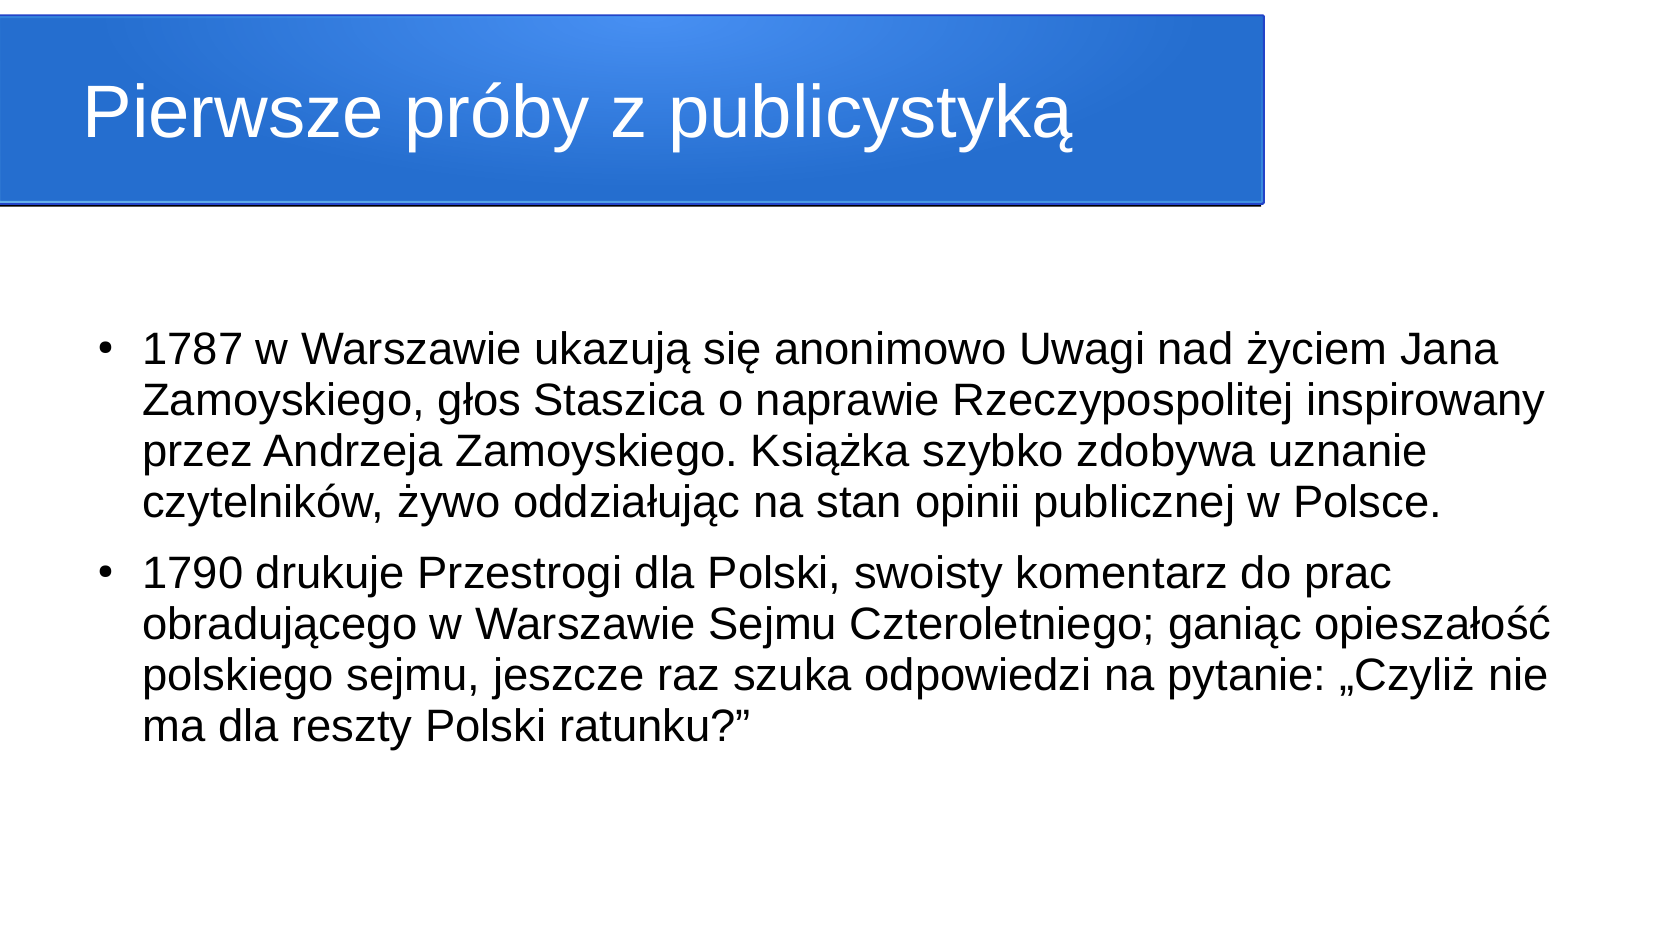

# Pierwsze próby z publicystyką
1787 w Warszawie ukazują się anonimowo Uwagi nad życiem Jana Zamoyskiego, głos Staszica o naprawie Rzeczypospolitej inspirowany przez Andrzeja Zamoyskiego. Książka szybko zdobywa uznanie czytelników, żywo oddziałując na stan opinii publicznej w Polsce.
1790 drukuje Przestrogi dla Polski, swoisty komentarz do prac obradującego w Warszawie Sejmu Czteroletniego; ganiąc opieszałość polskiego sejmu, jeszcze raz szuka odpowiedzi na pytanie: „Czyliż nie ma dla reszty Polski ratunku?”